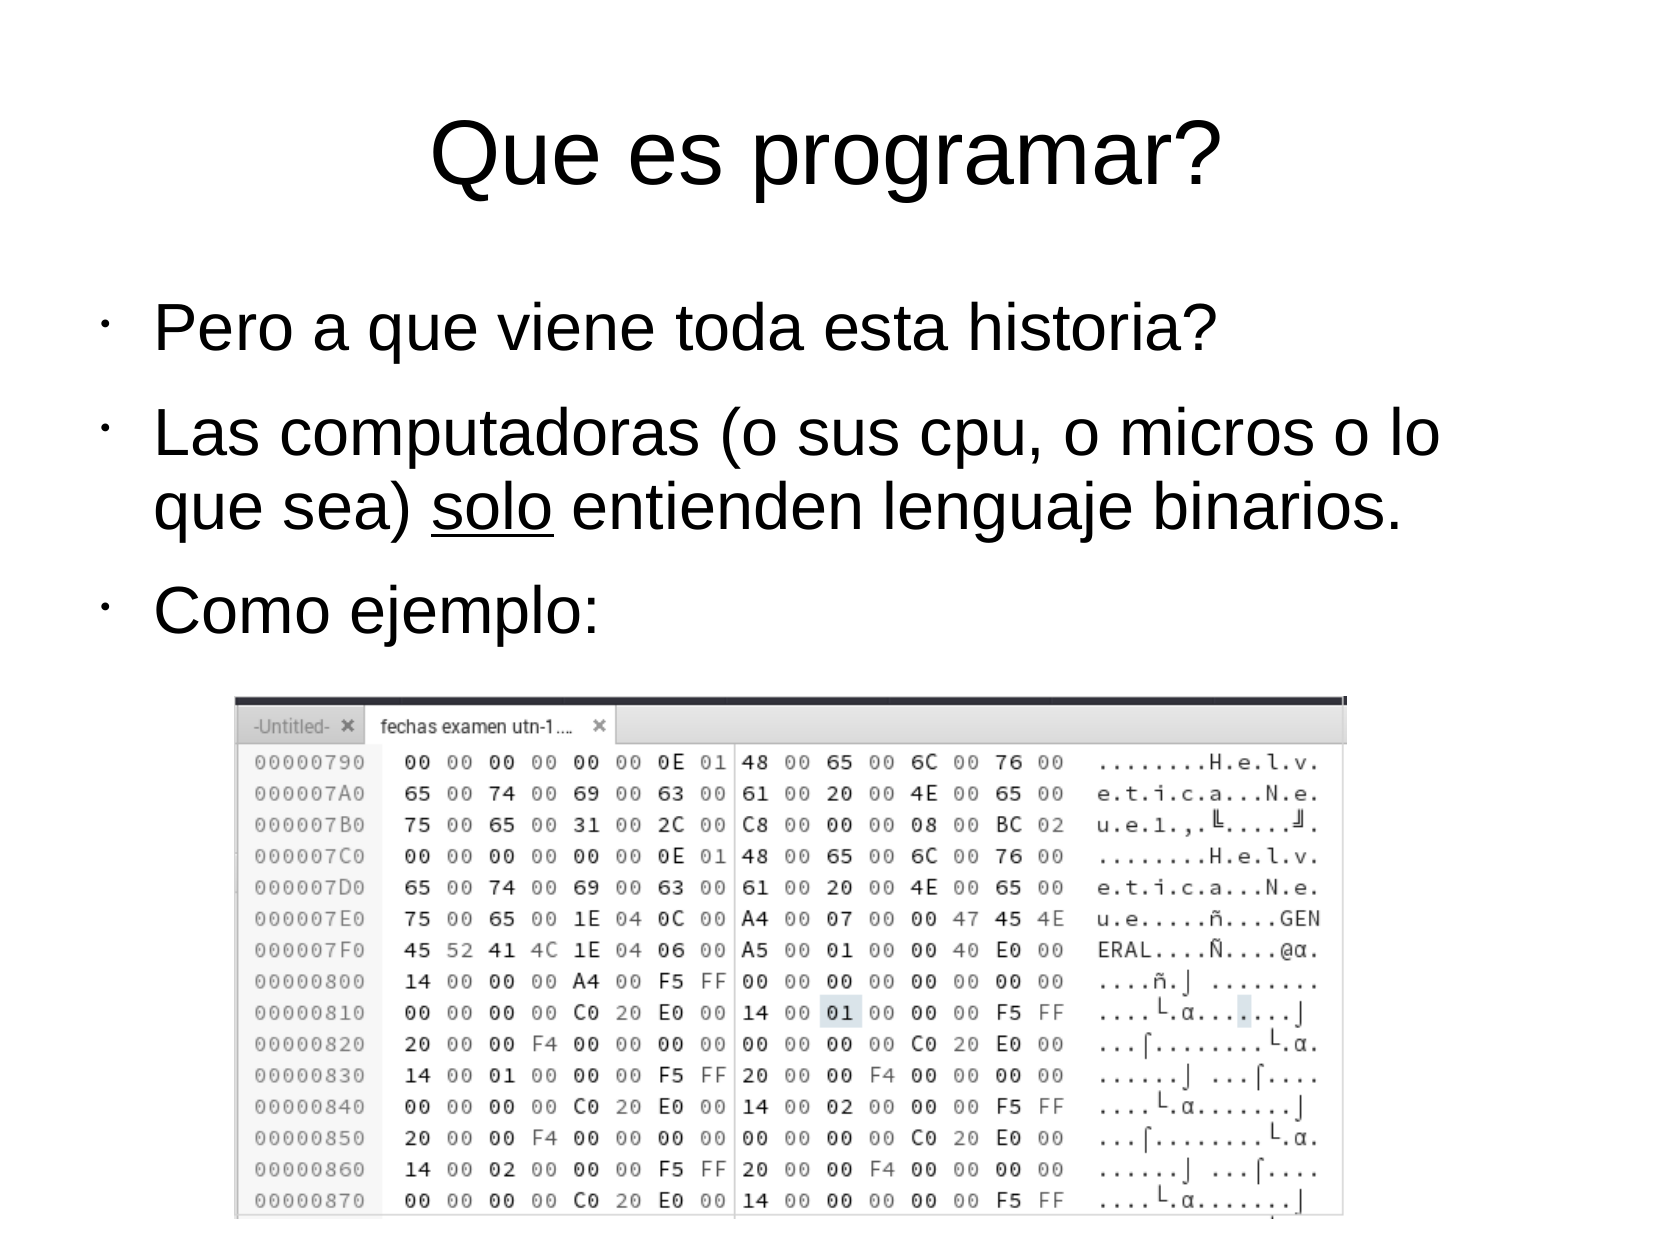

# Que es programar?
Pero a que viene toda esta historia?
Las computadoras (o sus cpu, o micros o lo que sea) solo entienden lenguaje binarios.
Como ejemplo: